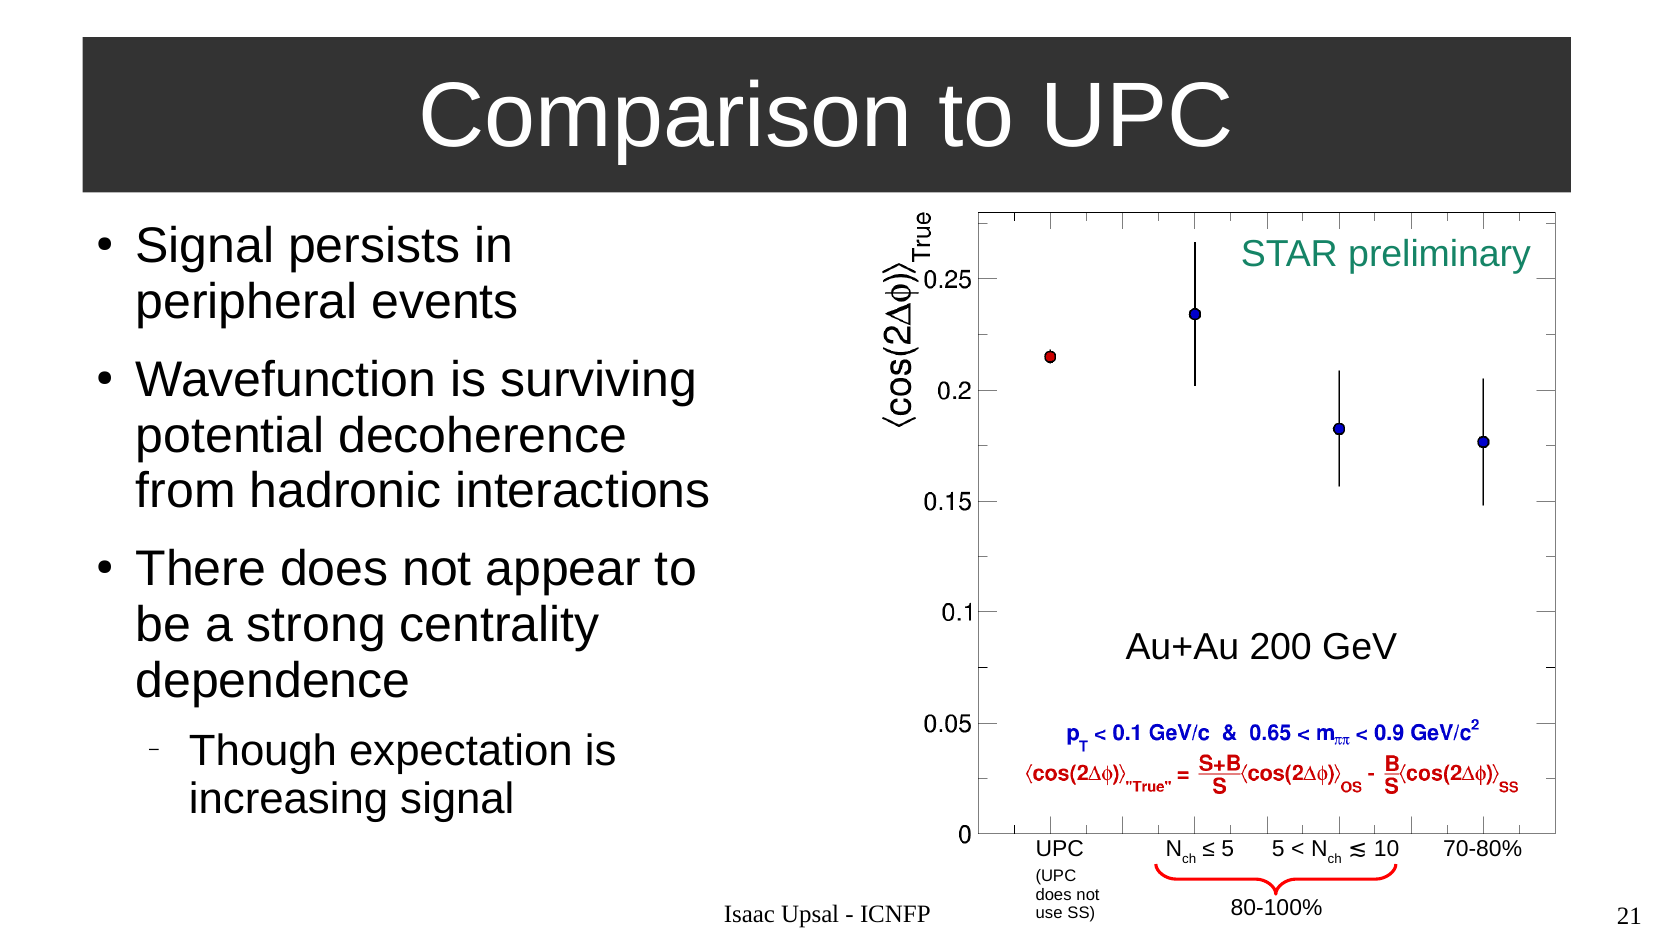

# Comparison to UPC
Signal persists in peripheral events
Wavefunction is surviving potential decoherence from hadronic interactions
There does not appear to be a strong centrality dependence
Though expectation is increasing signal
STAR preliminary
Au+Au 200 GeV
UPC
Nch ≤ 5
5 < Nch ≲ 10
70-80%
(UPC does not use SS)
80-100%
Isaac Upsal - ICNFP
21